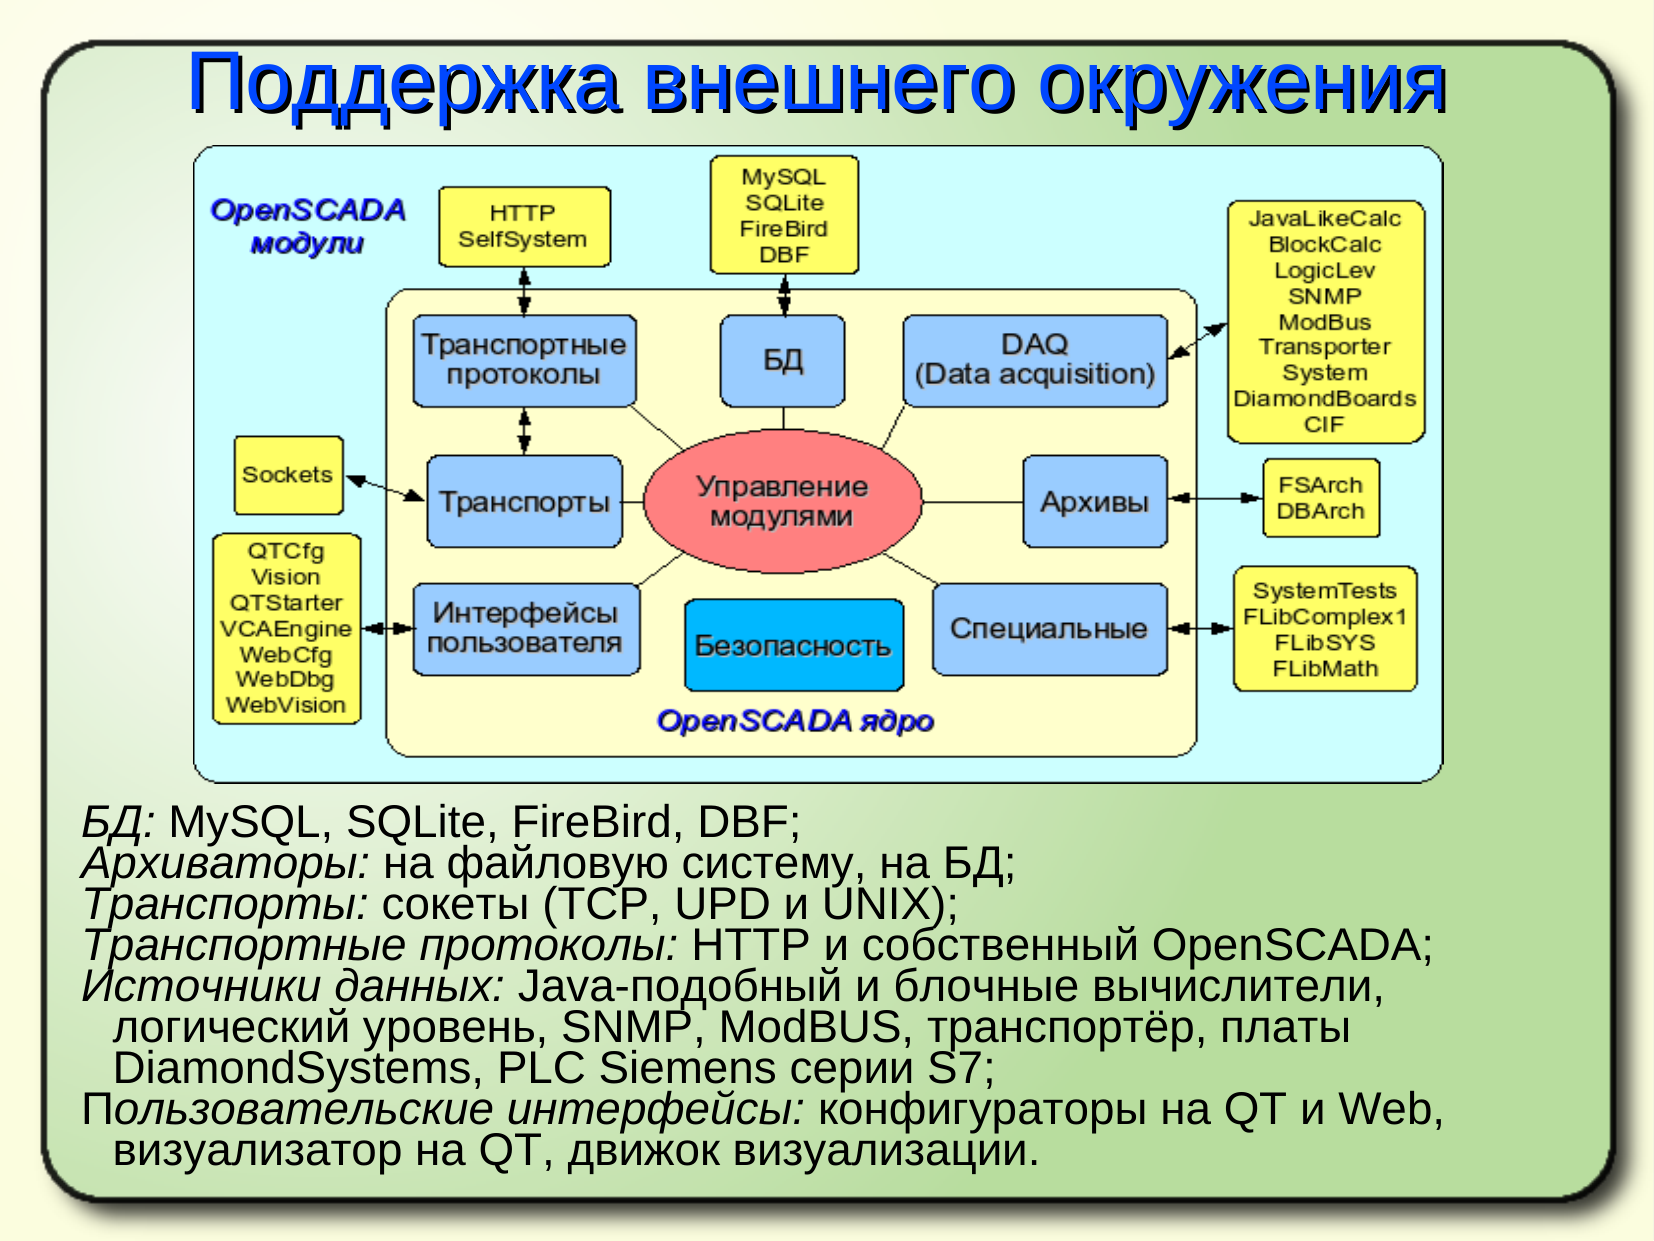

Поддержка внешнего окружения
БД: MySQL, SQLite, FireBird, DBF;
Архиваторы: на файловую систему, на БД;
Транспорты: сокеты (TCP, UPD и UNIX);
Транспортные протоколы: HTTP и собственный OpenSCADA;
Источники данных: Java-подобный и блочные вычислители, логический уровень, SNMP, ModBUS, транспортёр, платы DiamondSystems, PLC Siemens серии S7;
Пользовательские интерфейсы: конфигураторы на QT и Web, визуализатор на QT, движок визуализации.